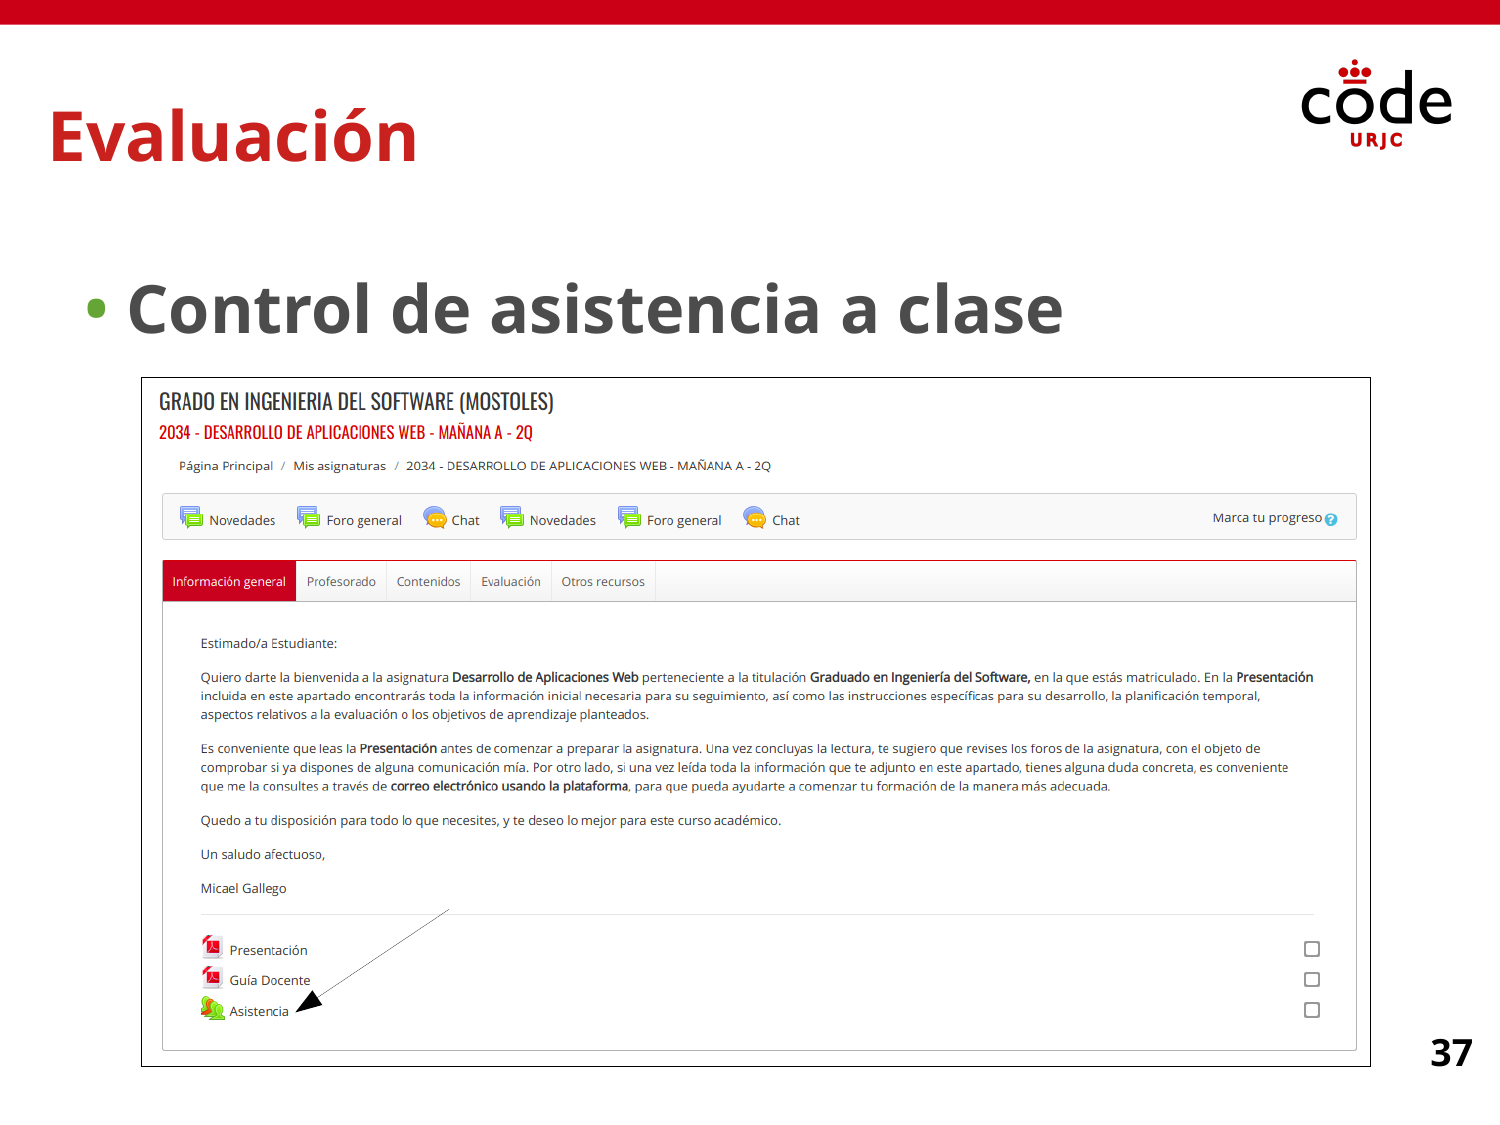

# Evaluación
Control de asistencia a clase
37